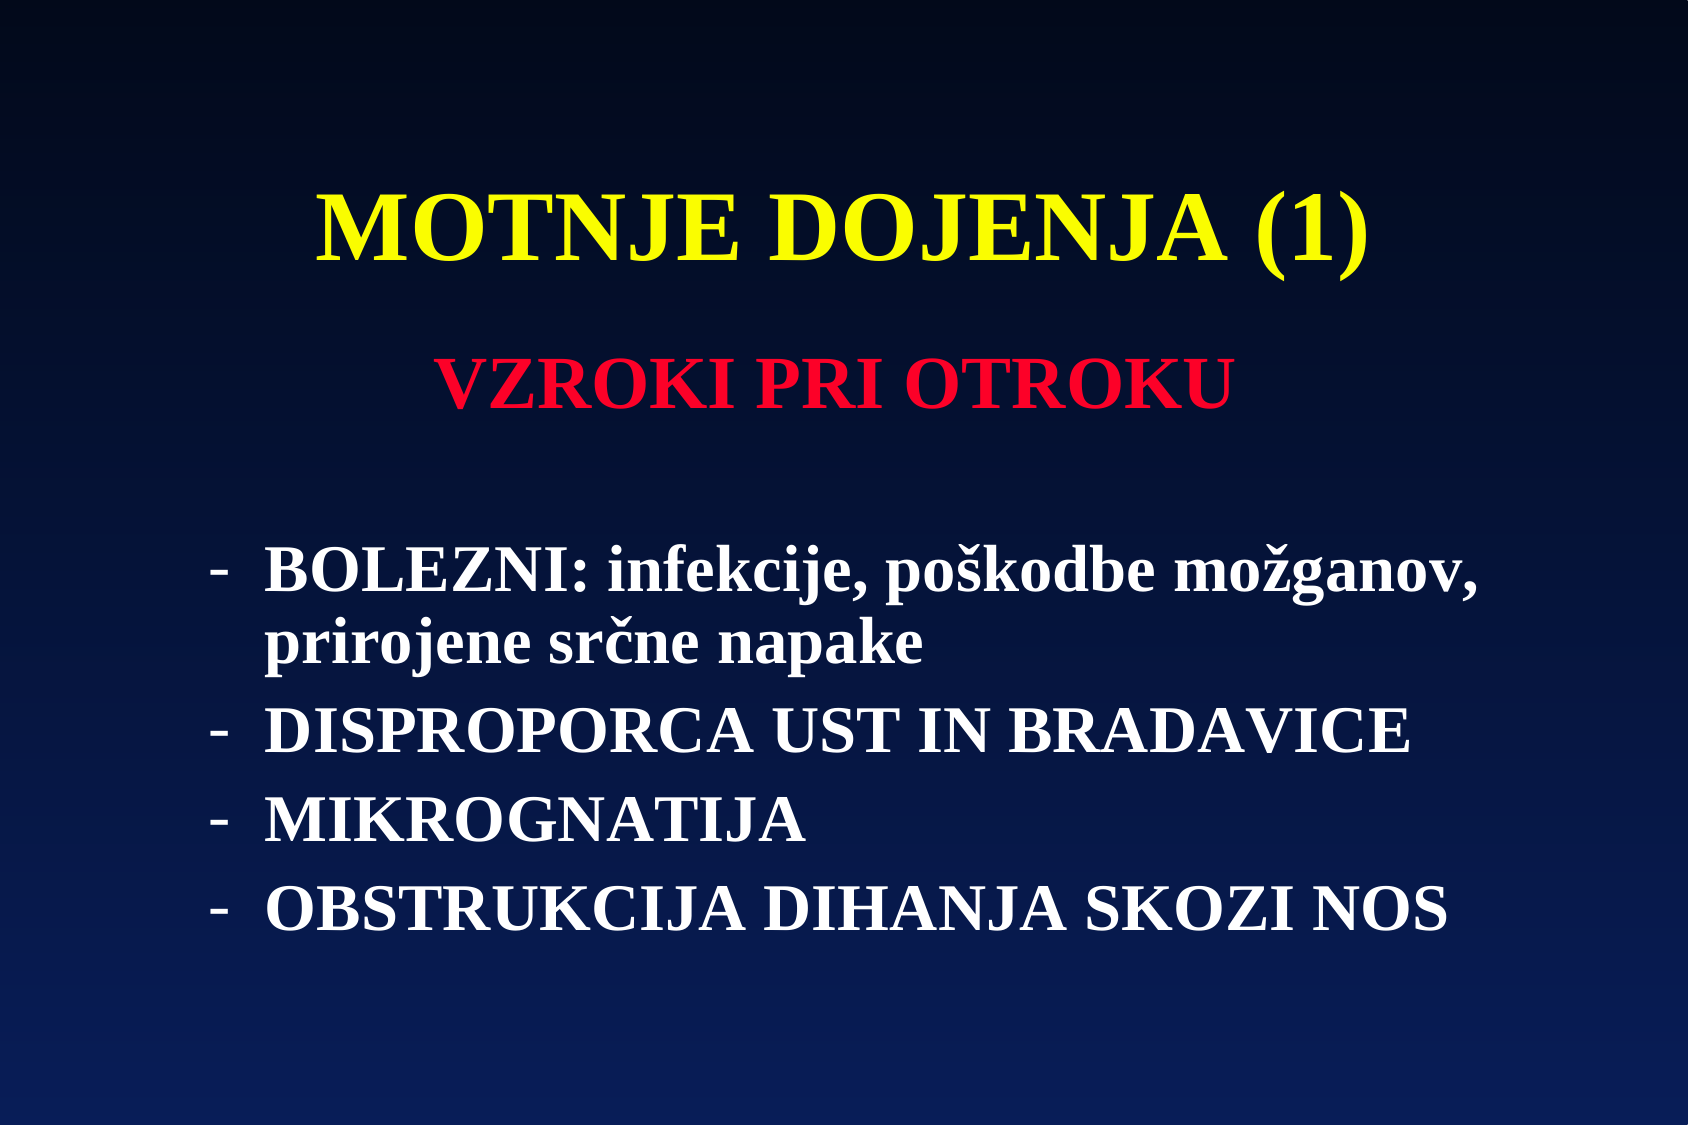

# MOTNJE DOJENJA (1)
VZROKI PRI OTROKU
BOLEZNI: infekcije, poškodbe možganov, prirojene srčne napake
DISPROPORCA UST IN BRADAVICE
MIKROGNATIJA
OBSTRUKCIJA DIHANJA SKOZI NOS